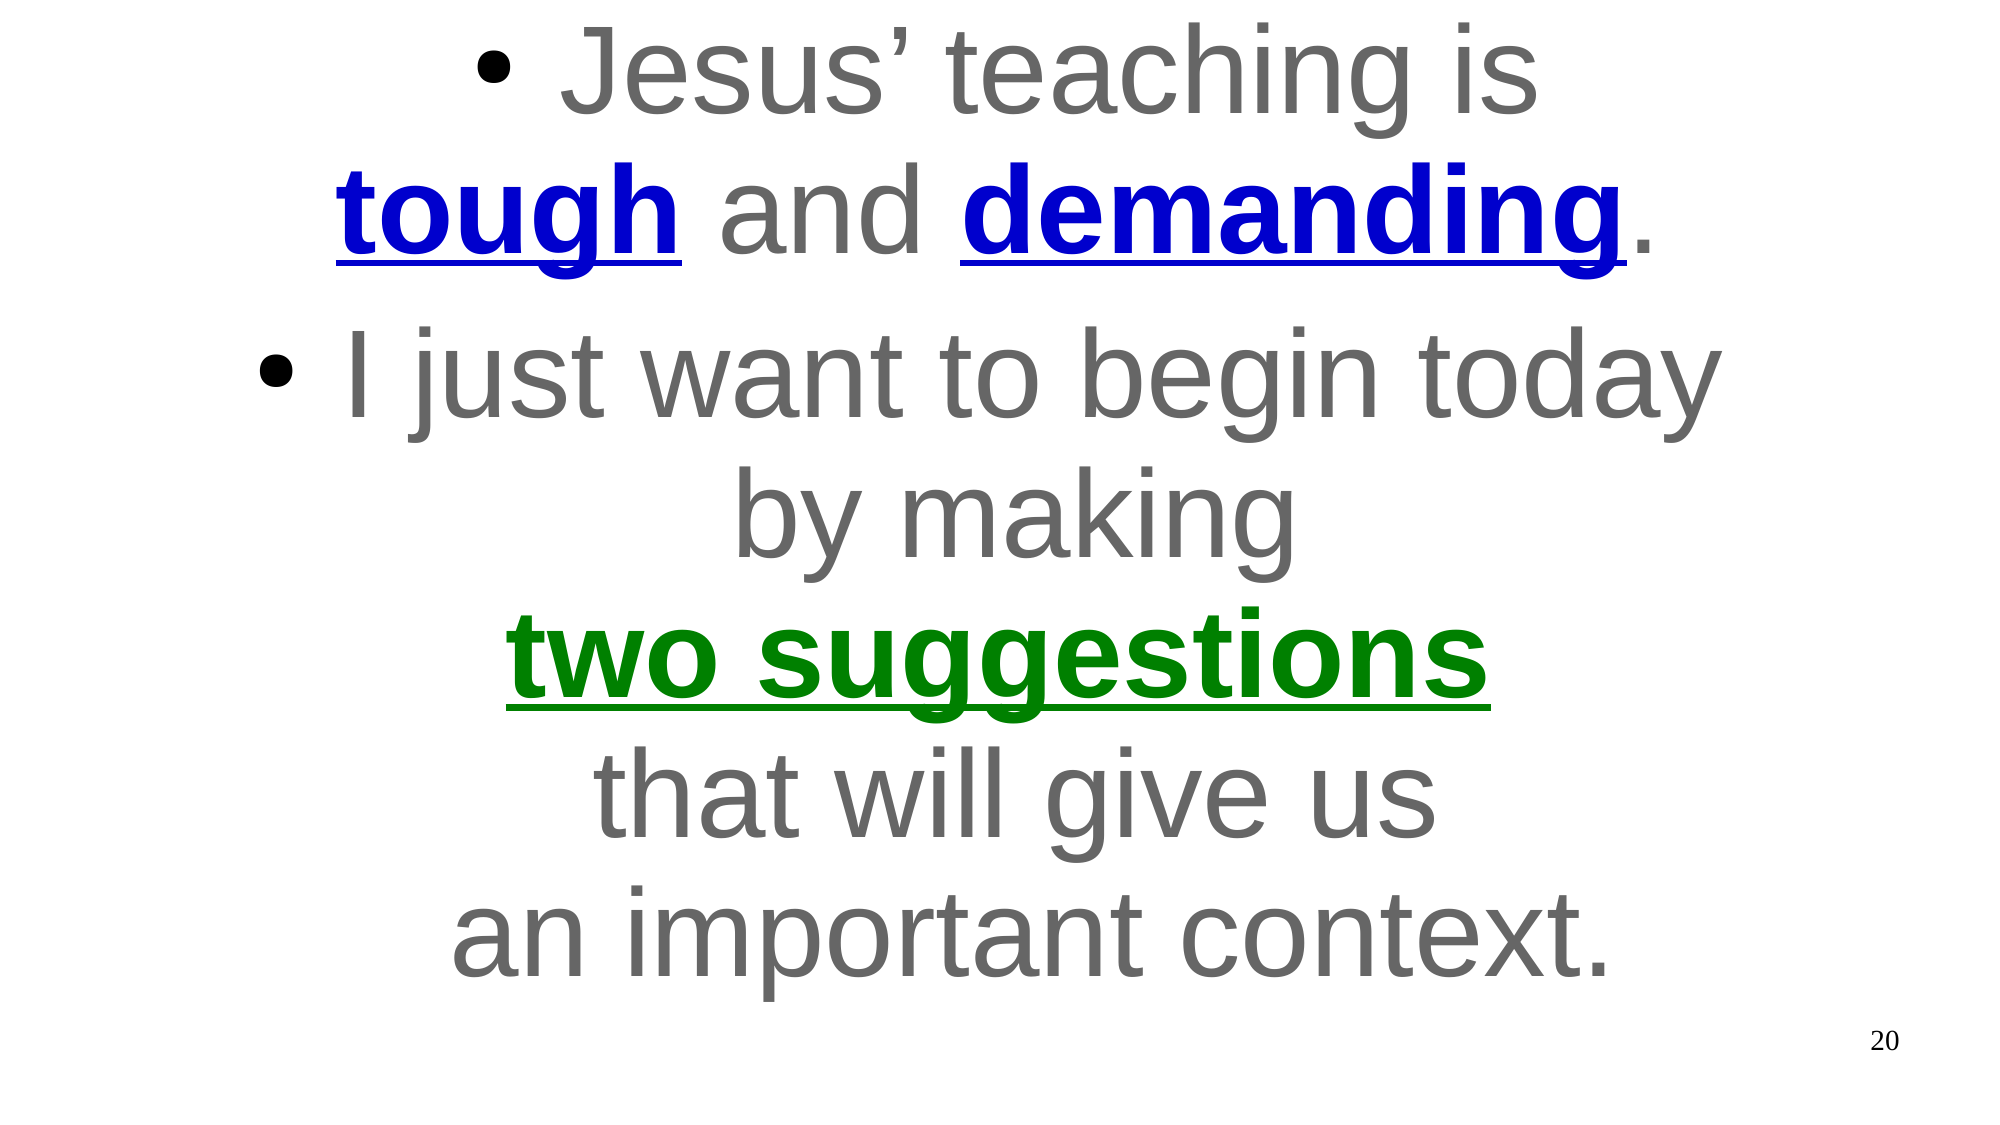

# Jesus’ teaching is tough and demanding.
 I just want to begin today
by making
two suggestions
that will give us
an important context.
20